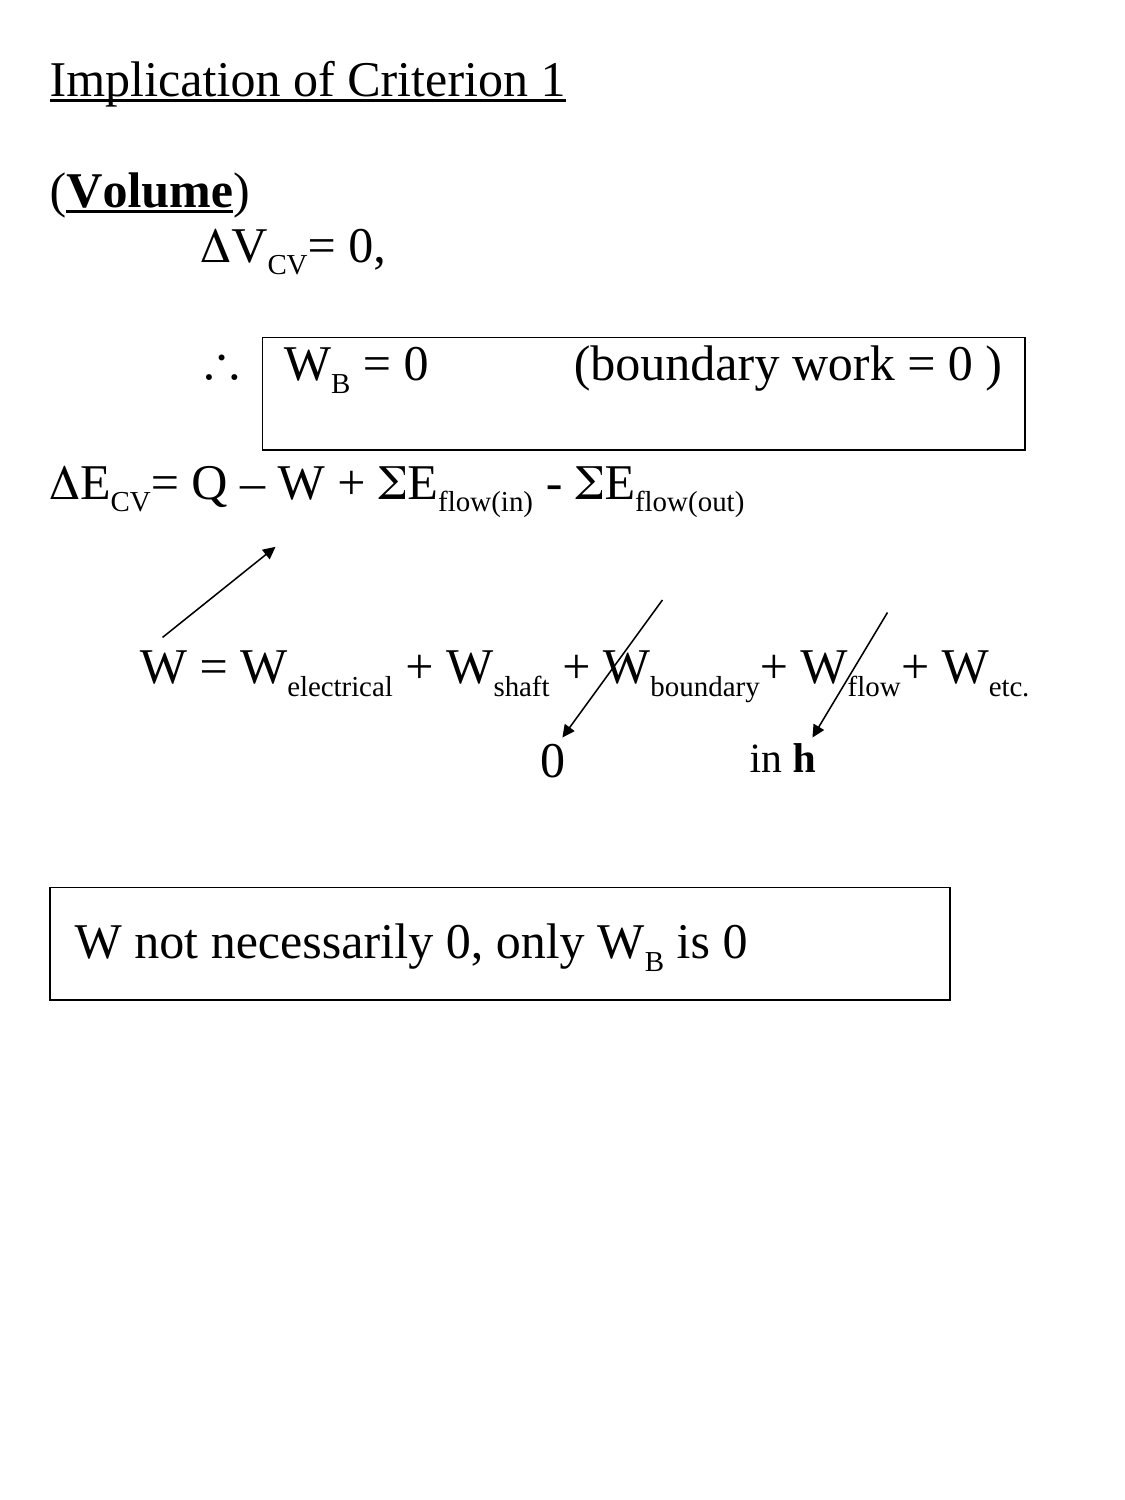

Implication of Criterion 1
(Volume)
	VCV= 0,
		WB = 0	(boundary work = 0 )
ECV= Q – W + Eflow(in) - Eflow(out)
W = Welectrical + Wshaft + Wboundary+ Wflow+ Wetc.
0
in h
W not necessarily 0, only WB is 0